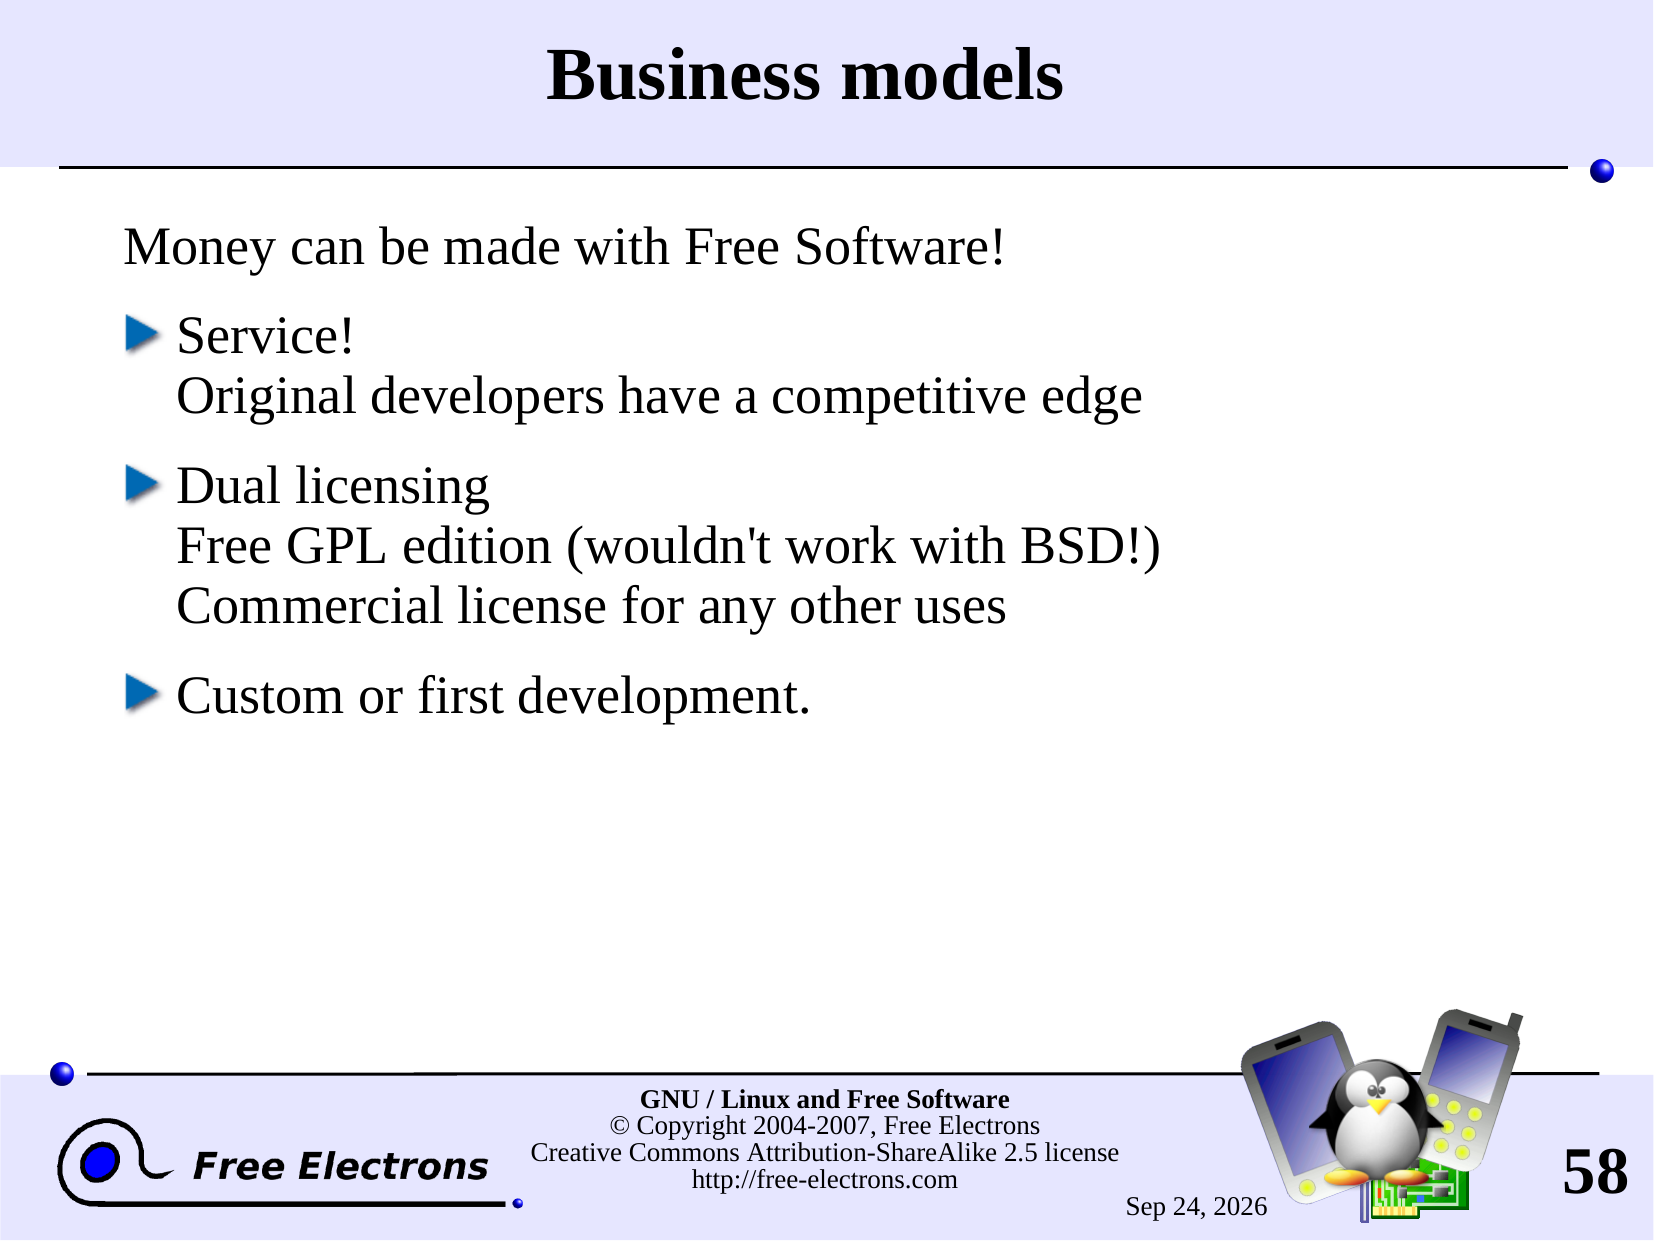

# Business models
Money can be made with Free Software!
Service!
Original developers have a competitive edge
Dual licensing
Free GPL edition (wouldn't work with BSD!)
Commercial license for any other uses
Custom or first development.